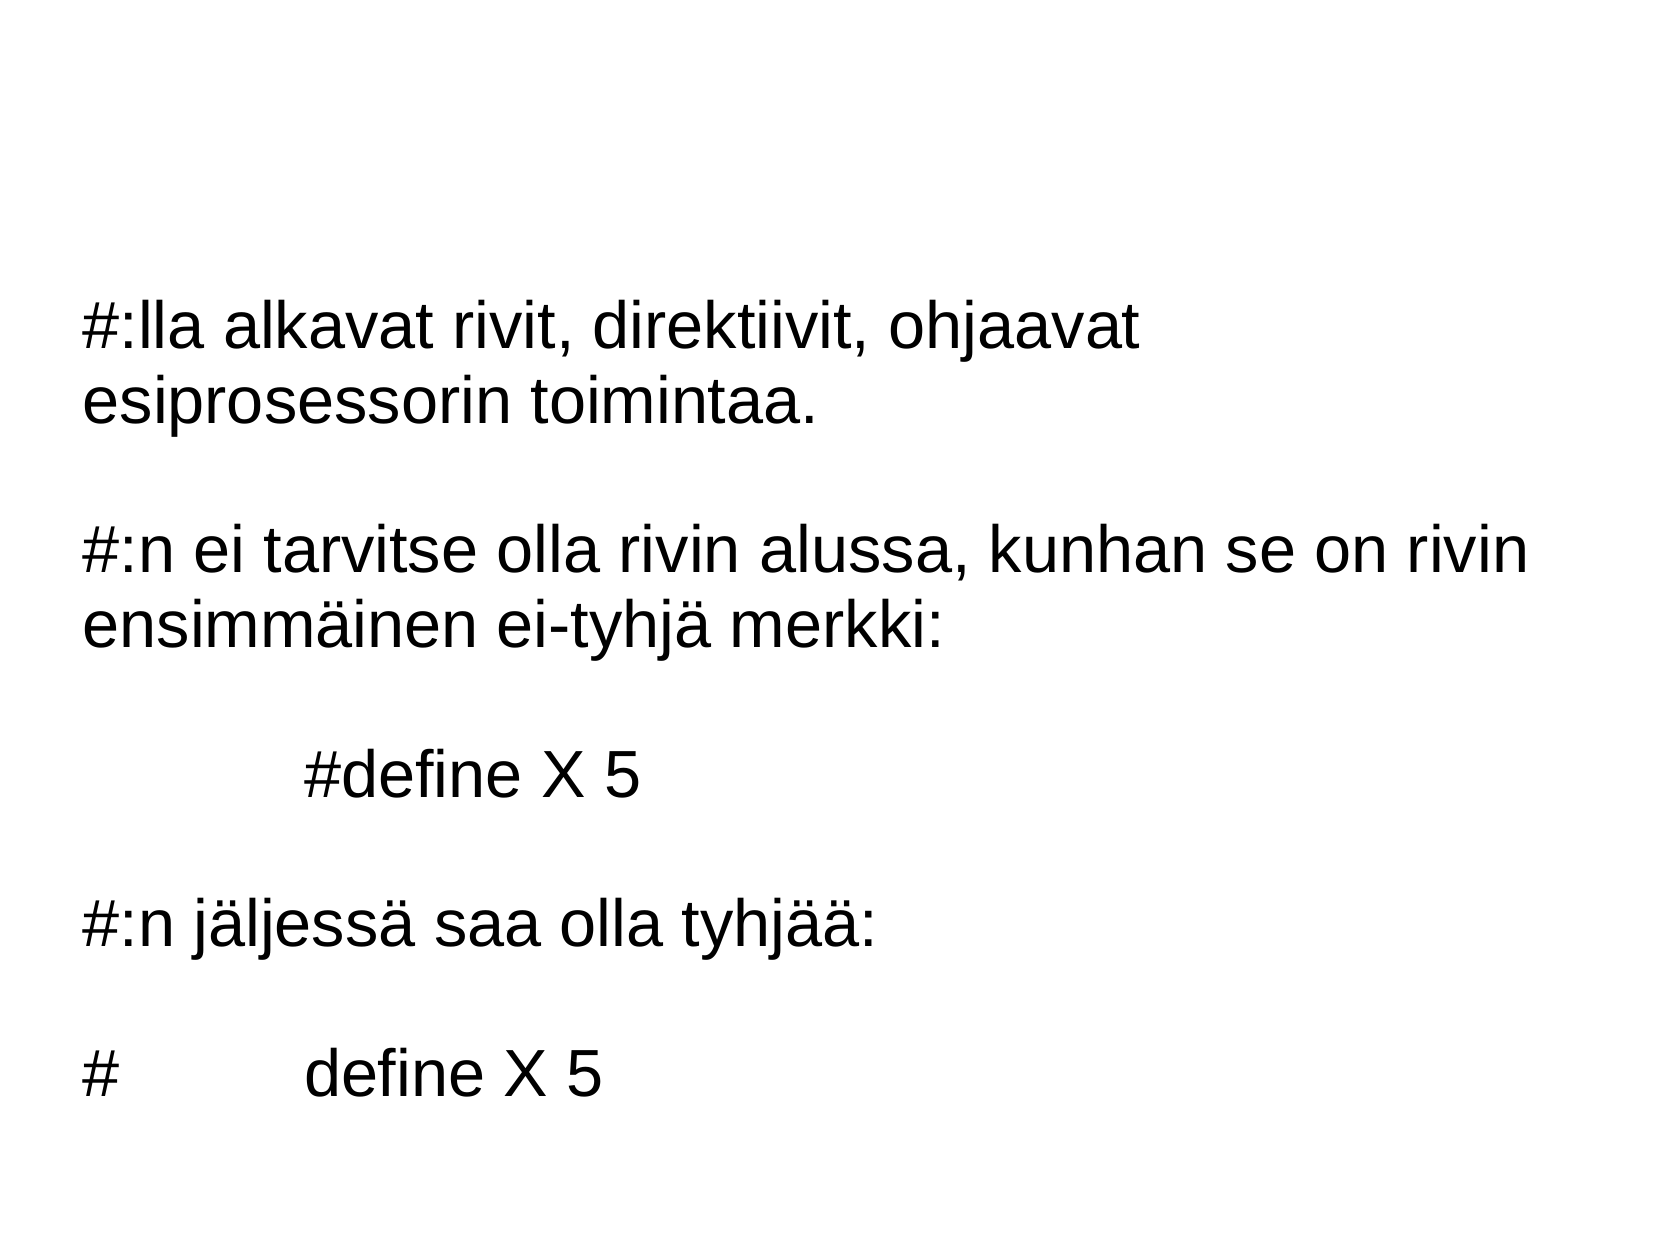

#:lla alkavat rivit, direktiivit, ohjaavat esiprosessorin toimintaa.
#:n ei tarvitse olla rivin alussa, kunhan se on rivin ensimmäinen ei-tyhjä merkki:
 #define X 5
#:n jäljessä saa olla tyhjää:
# define X 5